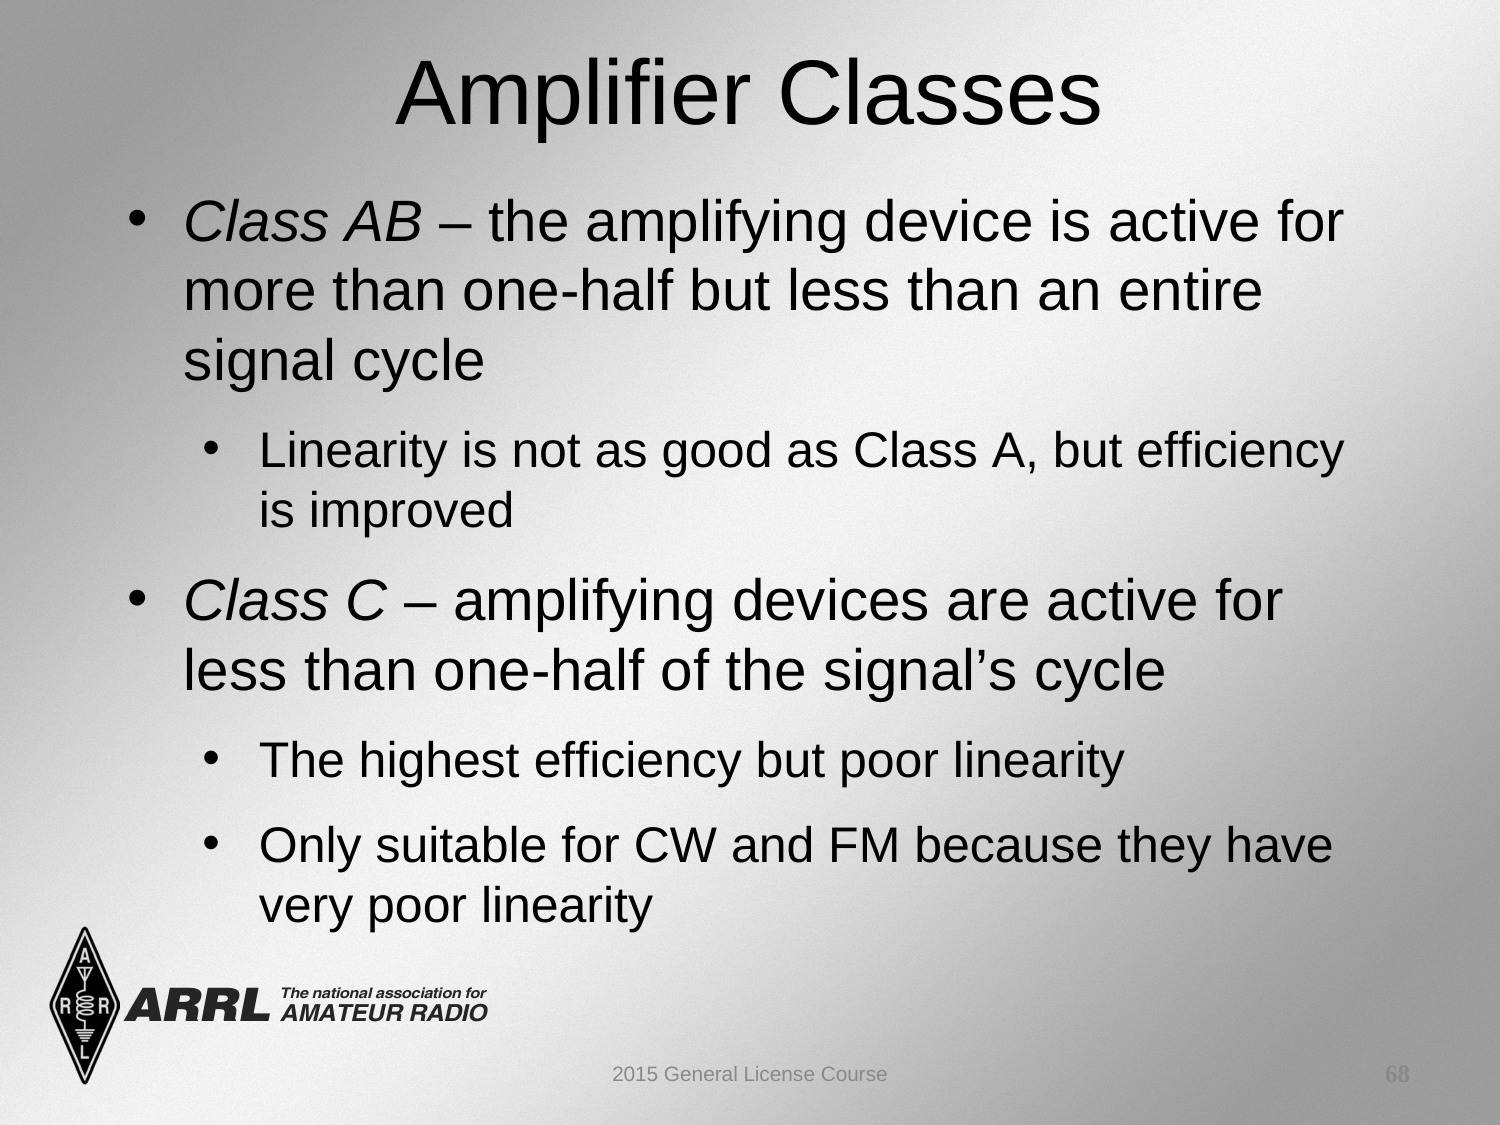

Amplifier Classes
Class AB – the amplifying device is active for more than one-half but less than an entire signal cycle
Linearity is not as good as Class A, but efficiency is improved
Class C – amplifying devices are active for less than one-half of the signal’s cycle
The highest efficiency but poor linearity
Only suitable for CW and FM because they have very poor linearity
2015 General License Course